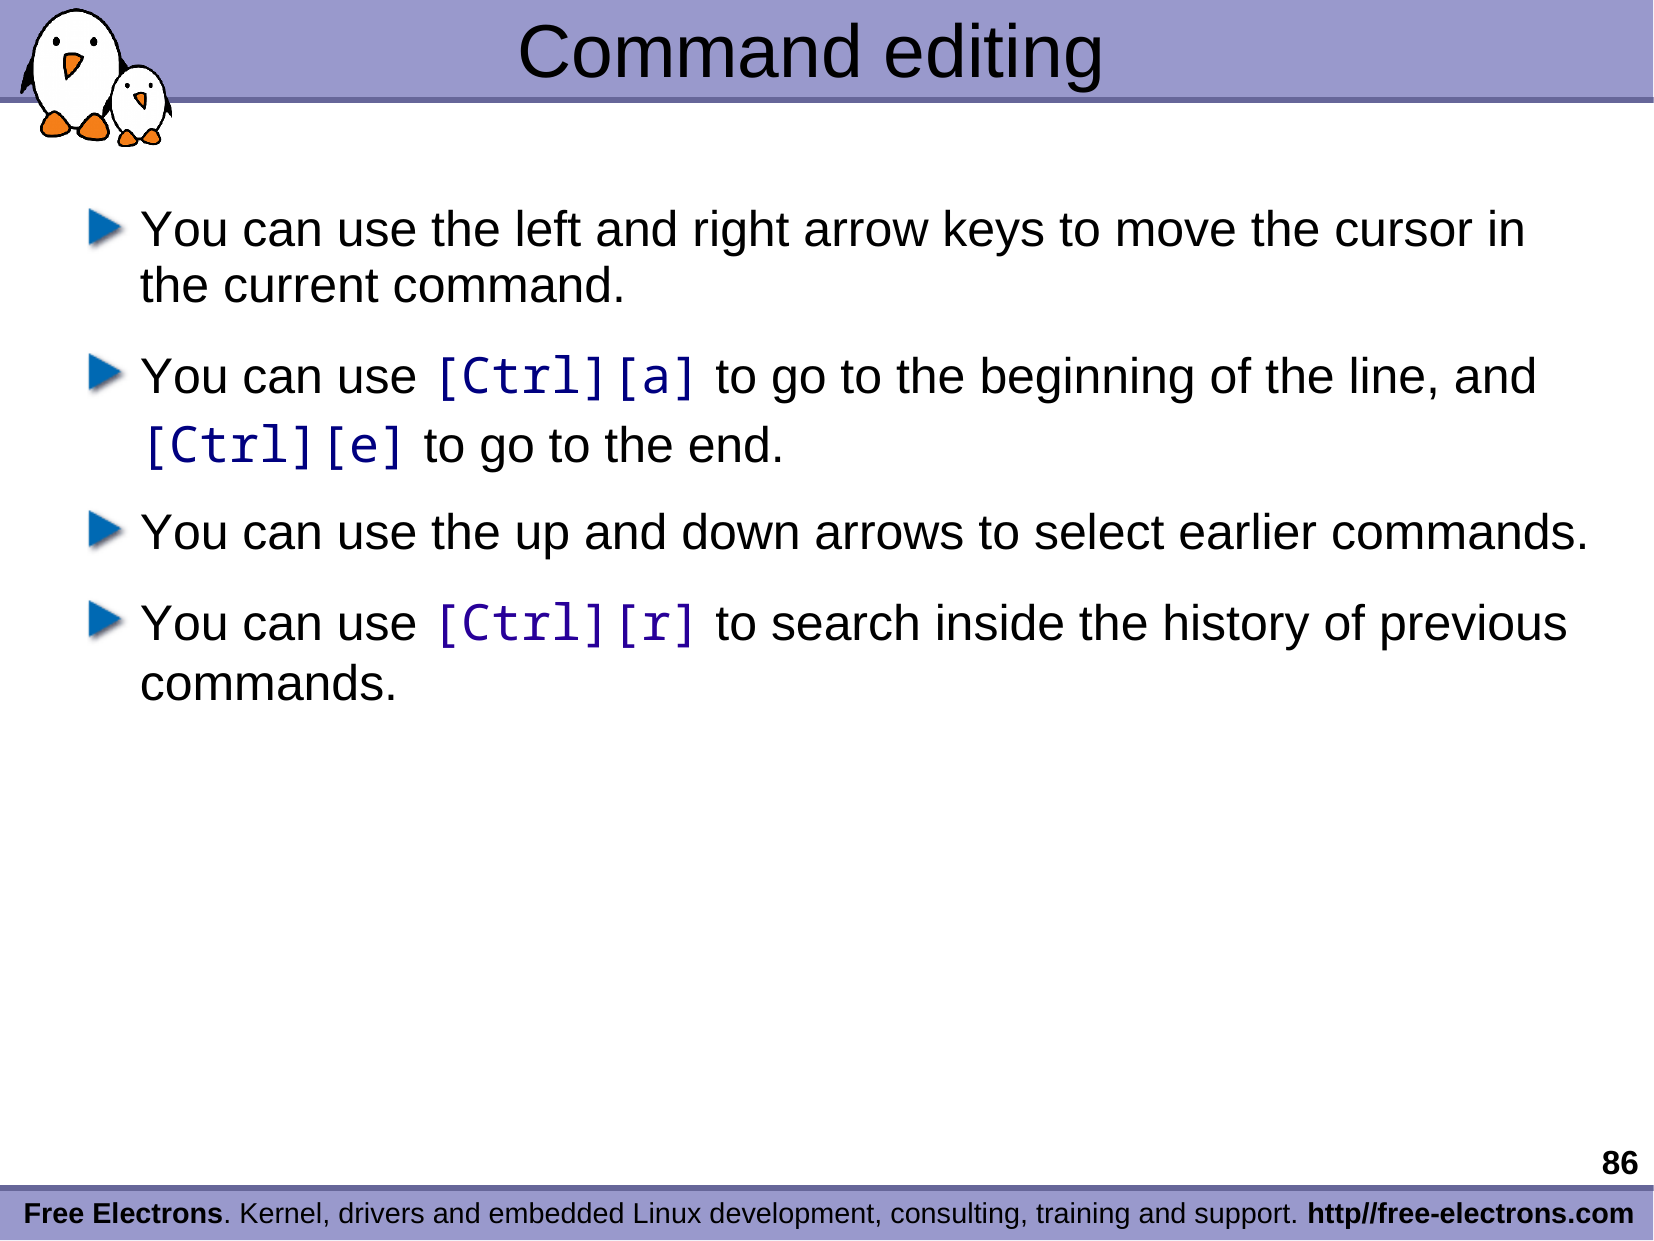

# Command editing
You can use the left and right arrow keys to move the cursor in the current command.
You can use [Ctrl][a] to go to the beginning of the line, and [Ctrl][e] to go to the end.
You can use the up and down arrows to select earlier commands.
You can use [Ctrl][r] to search inside the history of previous commands.